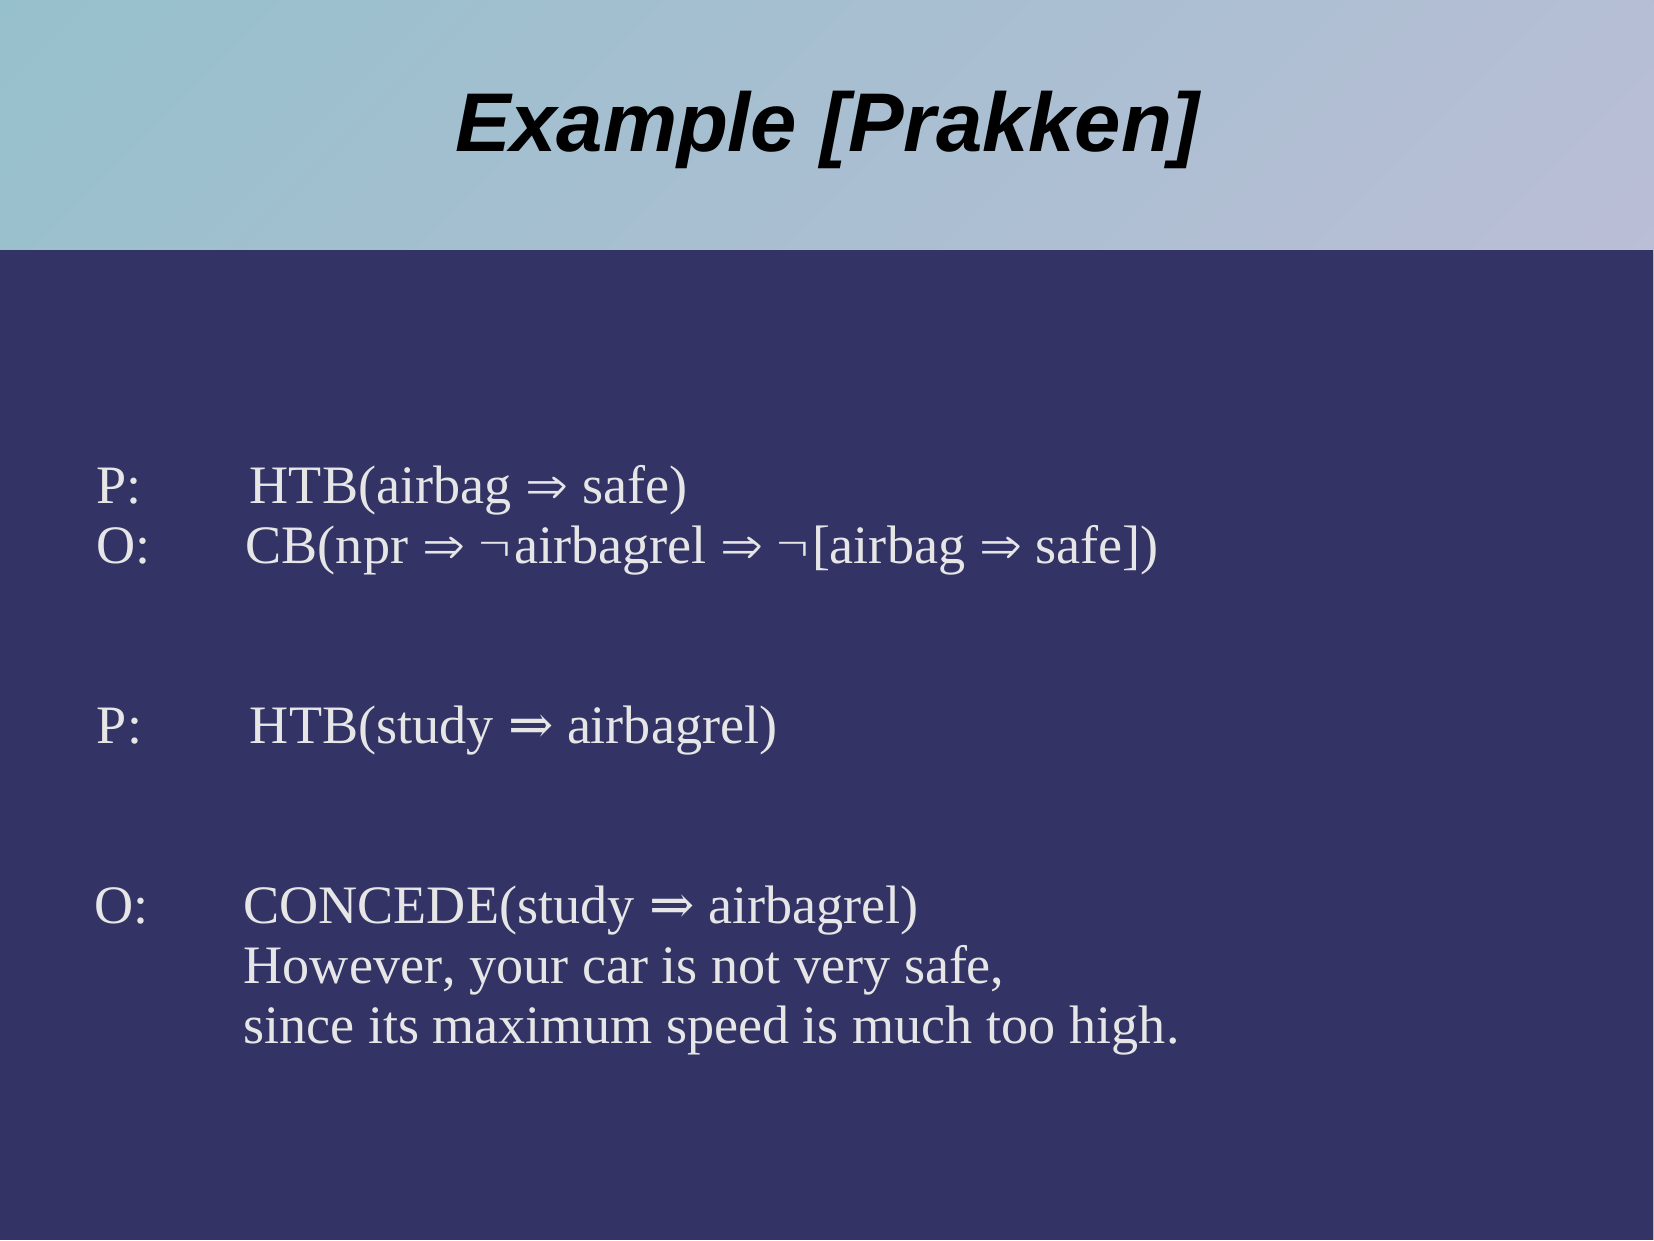

# Example [Prakken]
P: 	HTB(airbag ⇒ safe)
O: CB(npr ⇒ airbagrel ⇒ [airbag ⇒ safe])
P: HTB(study ⇒ airbagrel)
O: CONCEDE(study ⇒ airbagrel)
However, your car is not very safe,
since its maximum speed is much too high.